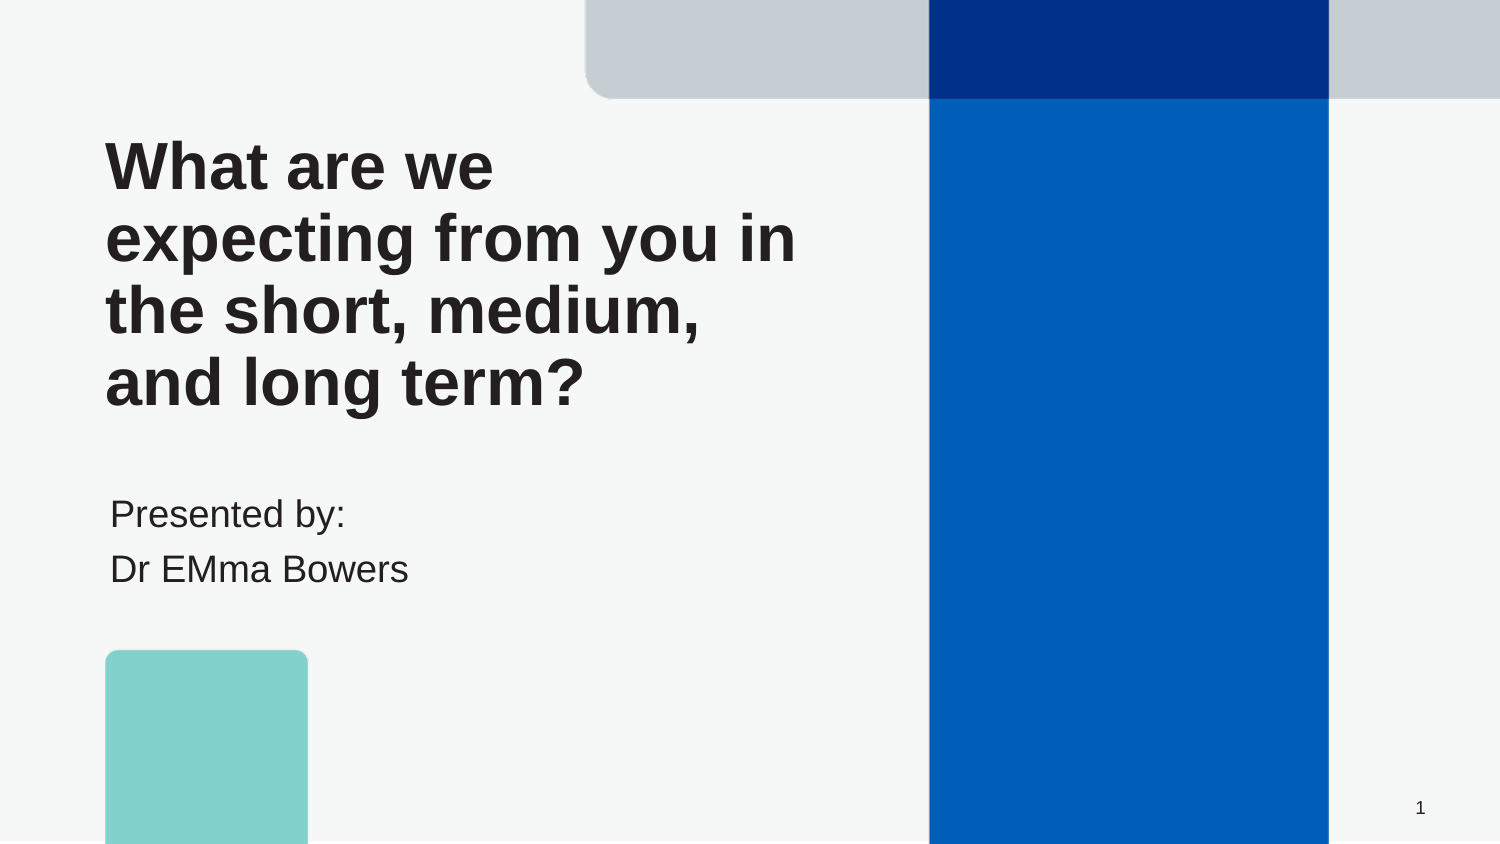

What are we expecting from you in the short, medium, and long term?
# Presented by: Dr EMma Bowers